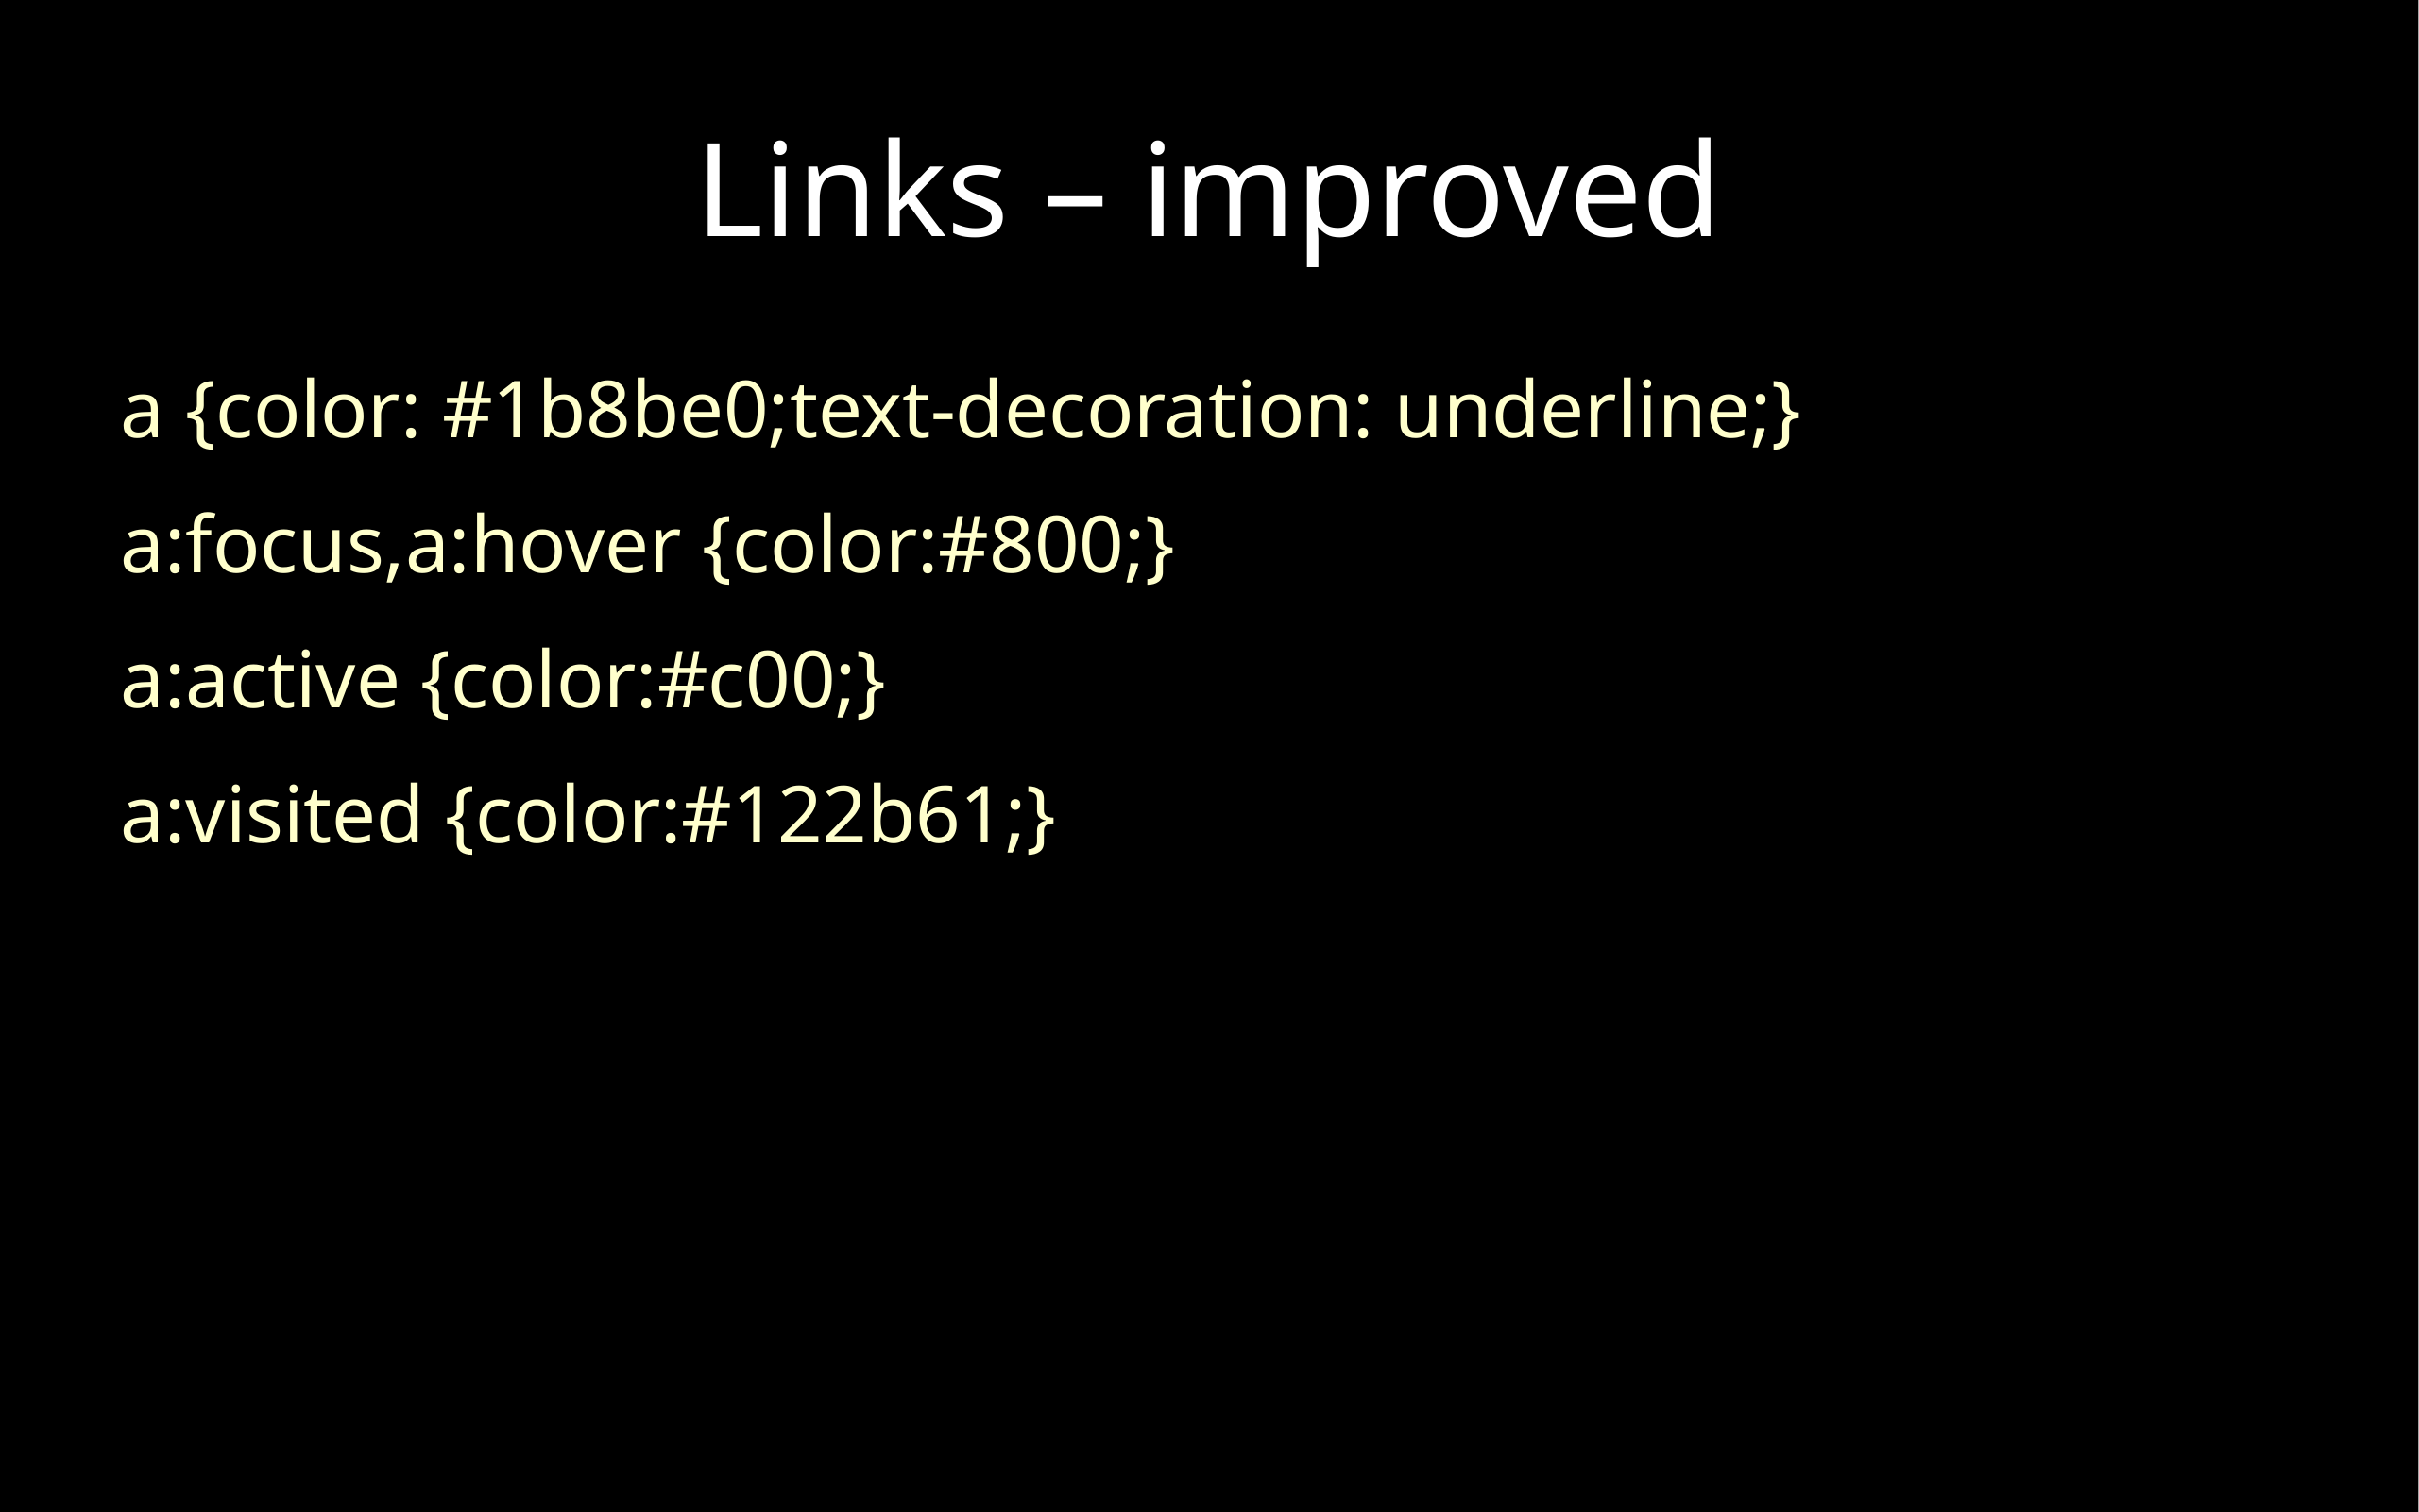

# Links – improved
a {color: #1b8be0;text-decoration: underline;}
a:focus,a:hover {color:#800;}
a:active {color:#c00;}
a:visited {color:#122b61;}